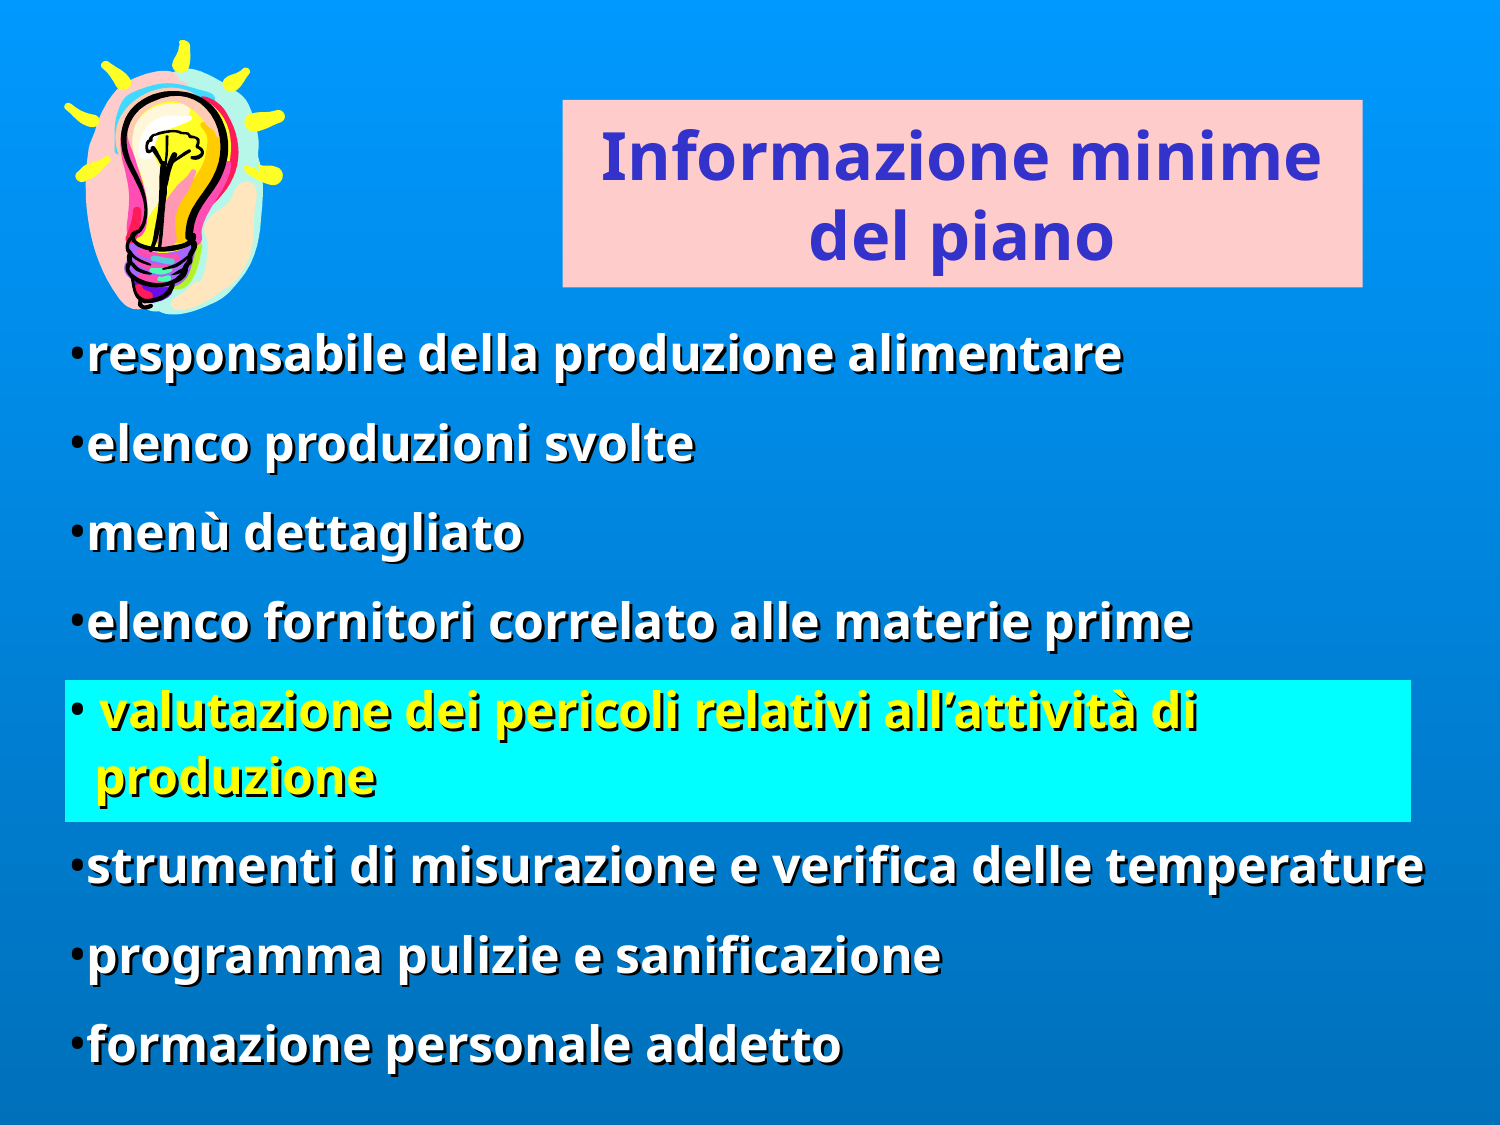

# Informazione minime del piano
responsabile della produzione alimentare
elenco produzioni svolte
menù dettagliato
elenco fornitori correlato alle materie prime
 valutazione dei pericoli relativi all’attività di
 produzione
strumenti di misurazione e verifica delle temperature
programma pulizie e sanificazione
formazione personale addetto